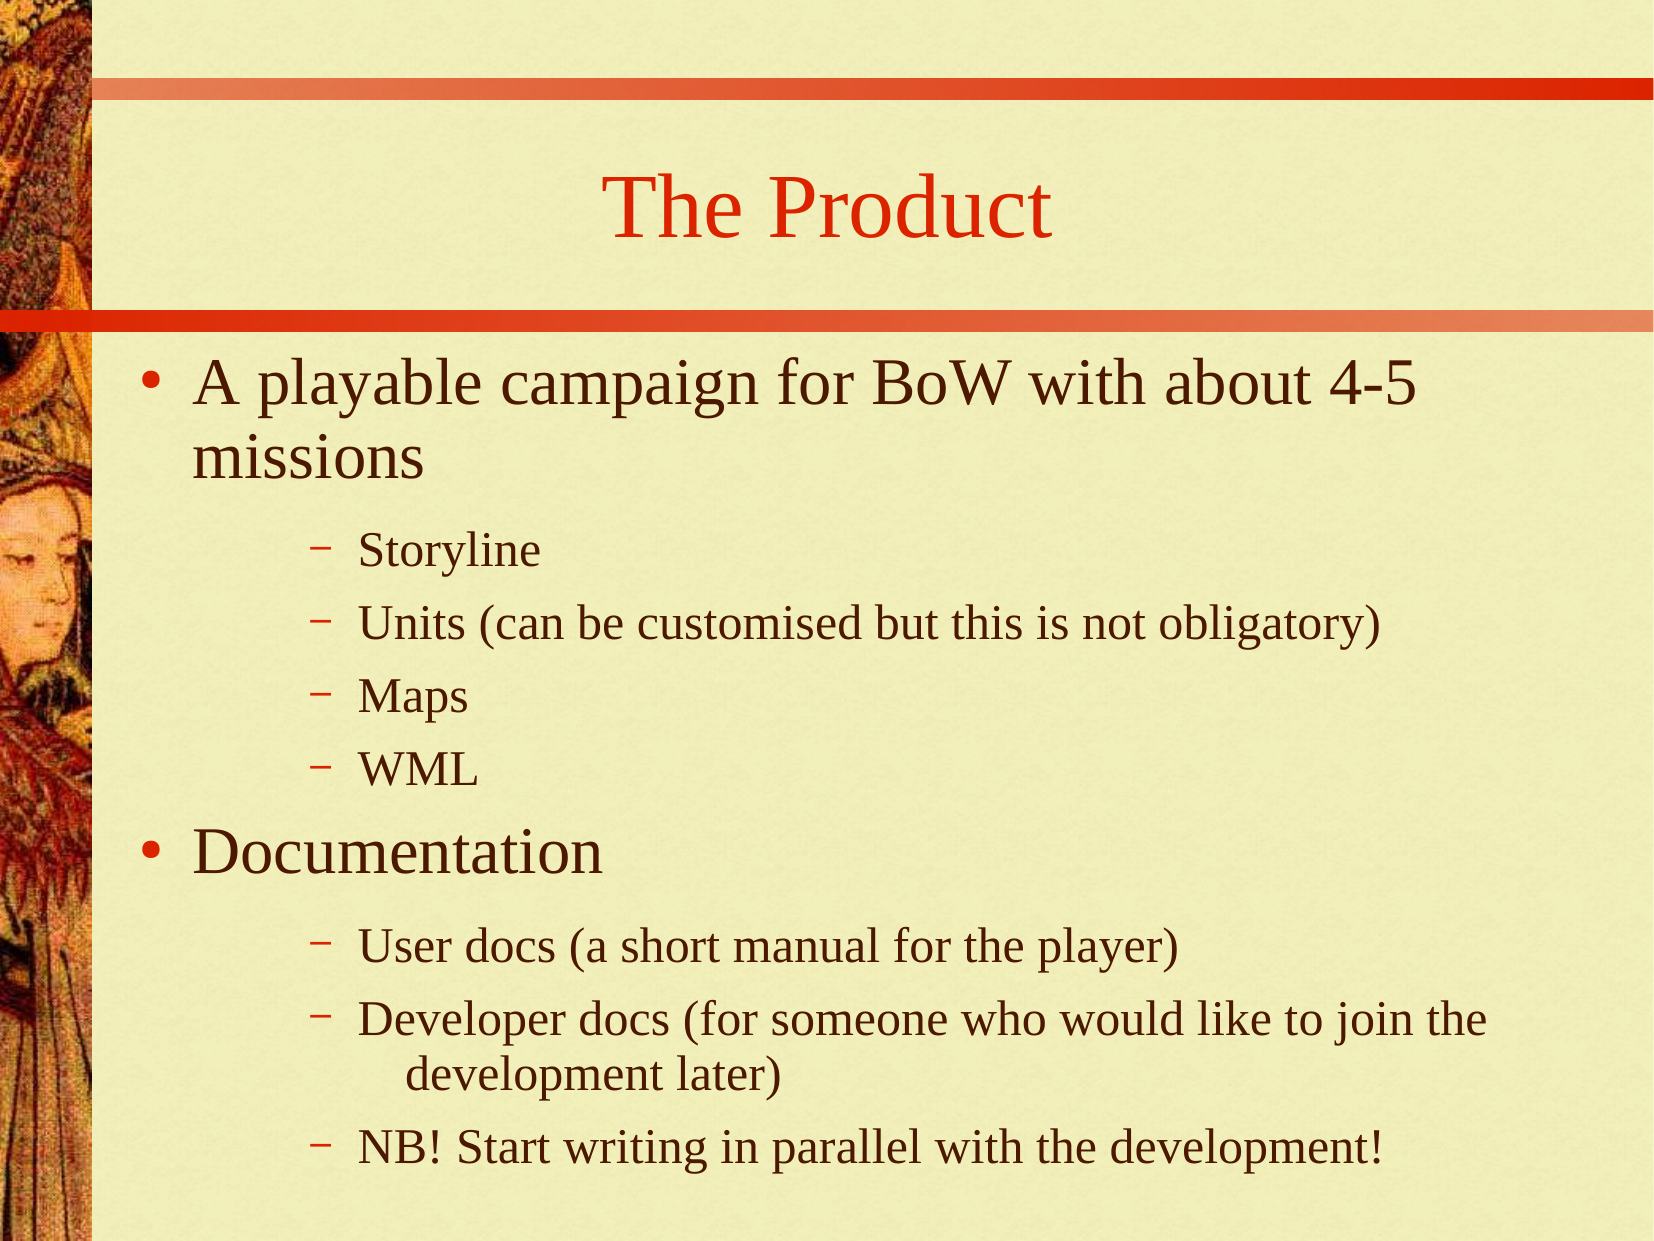

# The Product
A playable campaign for BoW with about 4-5 missions
Storyline
Units (can be customised but this is not obligatory)
Maps
WML
Documentation
User docs (a short manual for the player)
Developer docs (for someone who would like to join the development later)
NB! Start writing in parallel with the development!